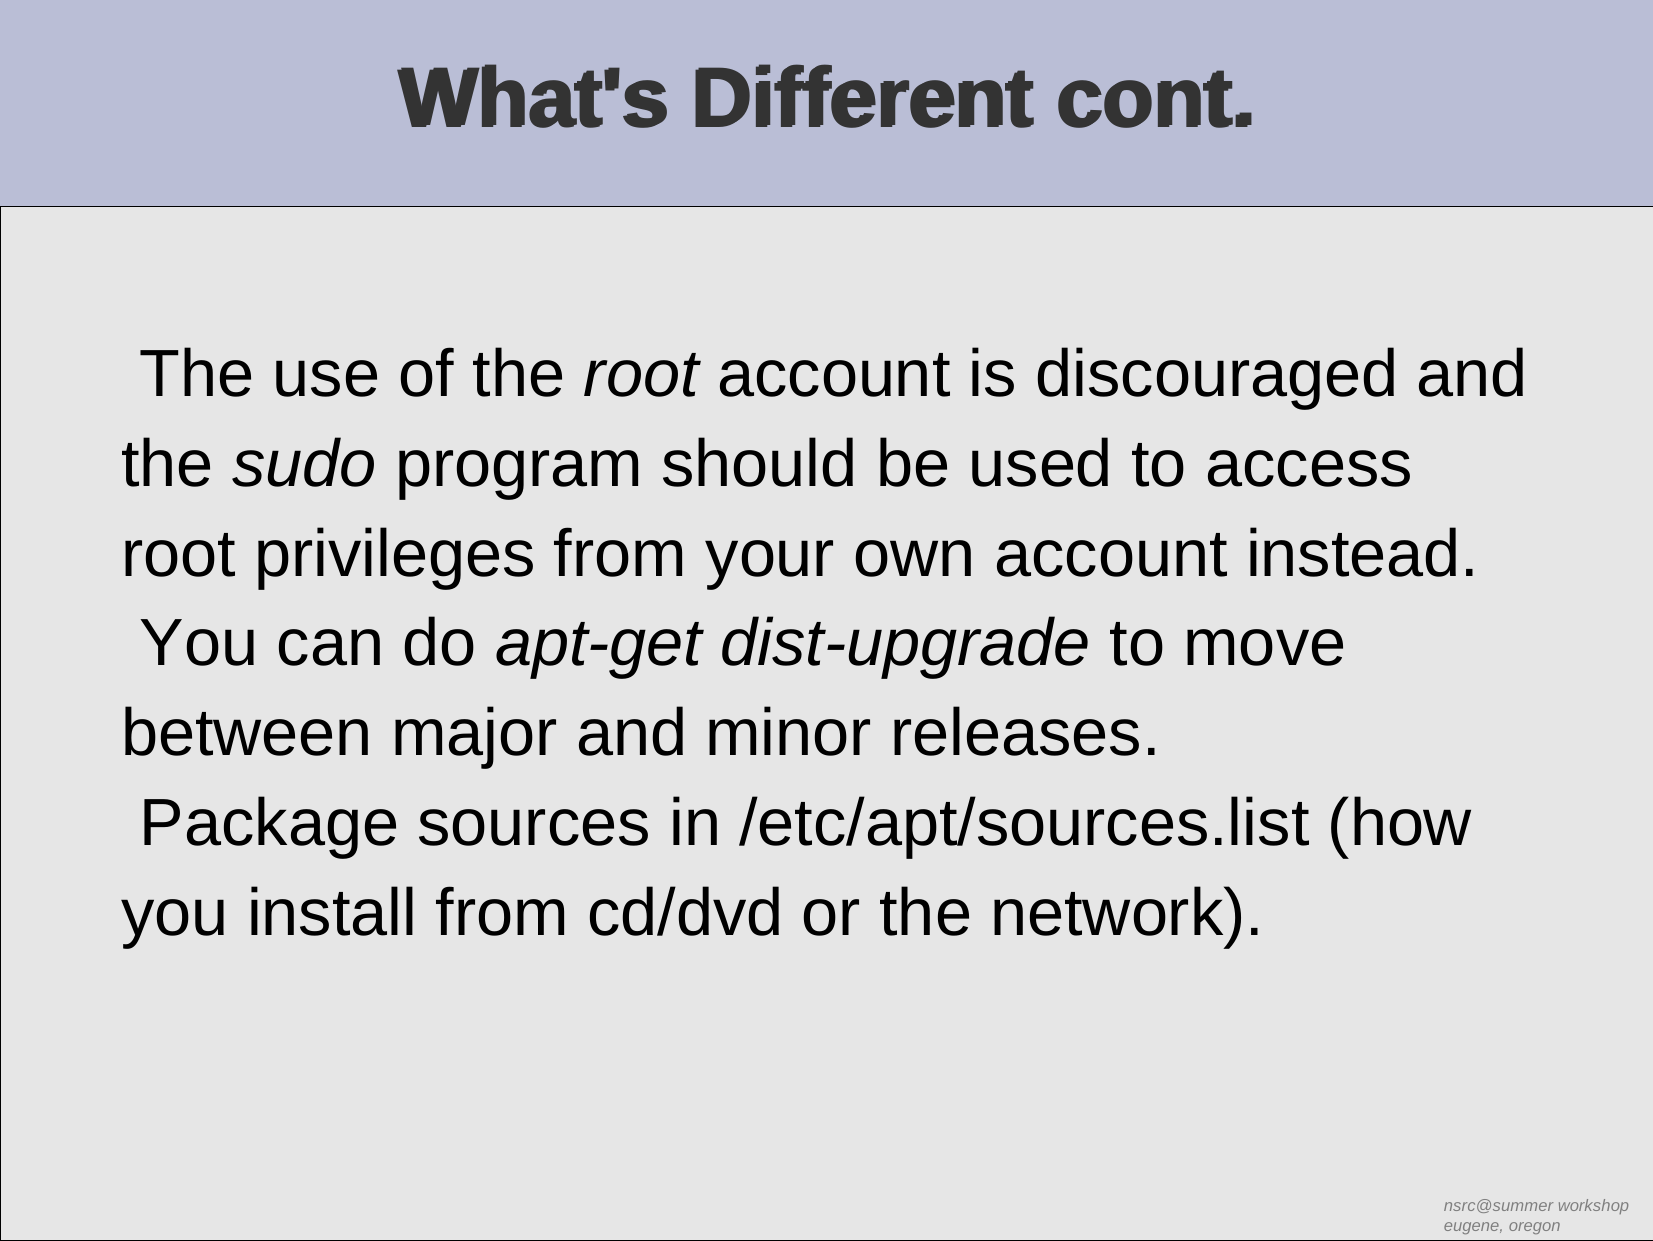

What's Different cont.
# What's Different cont.
 The use of the root account is discouraged and the sudo program should be used to access root privileges from your own account instead.
 You can do apt-get dist-upgrade to move
between major and minor releases.
 Package sources in /etc/apt/sources.list (how you install from cd/dvd or the network).